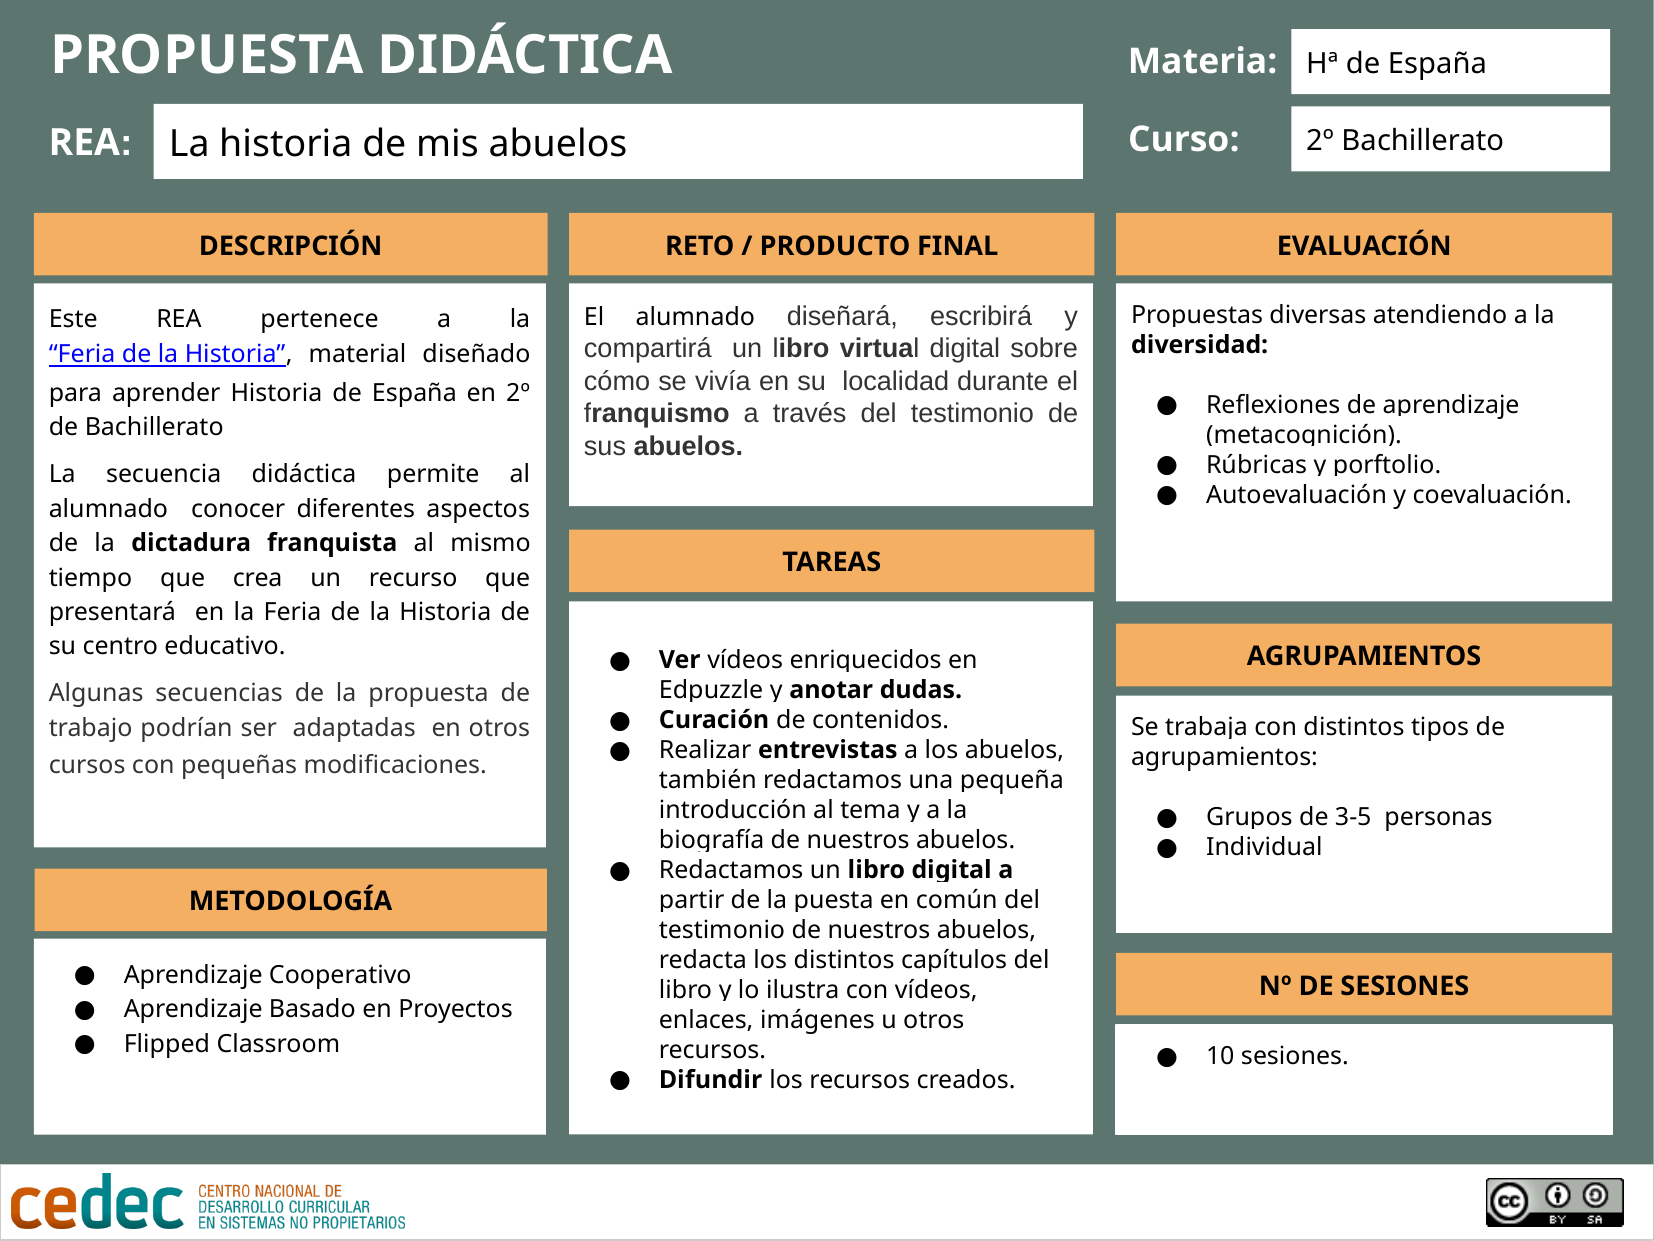

PROPUESTA DIDÁCTICA
Hª de España
Materia:
La historia de mis abuelos
2º Bachillerato
Curso:
REA:
DESCRIPCIÓN
RETO / PRODUCTO FINAL
EVALUACIÓN
Este REA pertenece a la “Feria de la Historia”, material diseñado para aprender Historia de España en 2º de Bachillerato
La secuencia didáctica permite al alumnado conocer diferentes aspectos de la dictadura franquista al mismo tiempo que crea un recurso que presentará en la Feria de la Historia de su centro educativo.
Algunas secuencias de la propuesta de trabajo podrían ser adaptadas en otros cursos con pequeñas modificaciones.
El alumnado diseñará, escribirá y compartirá un libro virtual digital sobre cómo se vivía en su localidad durante el franquismo a través del testimonio de sus abuelos.
Propuestas diversas atendiendo a la diversidad:
Reflexiones de aprendizaje (metacognición).
Rúbricas y porftolio.
Autoevaluación y coevaluación.
TAREAS
Ver vídeos enriquecidos en Edpuzzle y anotar dudas.
Curación de contenidos.
Realizar entrevistas a los abuelos, también redactamos una pequeña introducción al tema y a la biografía de nuestros abuelos.
Redactamos un libro digital a partir de la puesta en común del testimonio de nuestros abuelos, redacta los distintos capítulos del libro y lo ilustra con vídeos, enlaces, imágenes u otros recursos.
Difundir los recursos creados.
AGRUPAMIENTOS
Se trabaja con distintos tipos de agrupamientos:
Grupos de 3-5 personas
Individual
METODOLOGÍA
Aprendizaje Cooperativo
Aprendizaje Basado en Proyectos
Flipped Classroom
Nº DE SESIONES
10 sesiones.